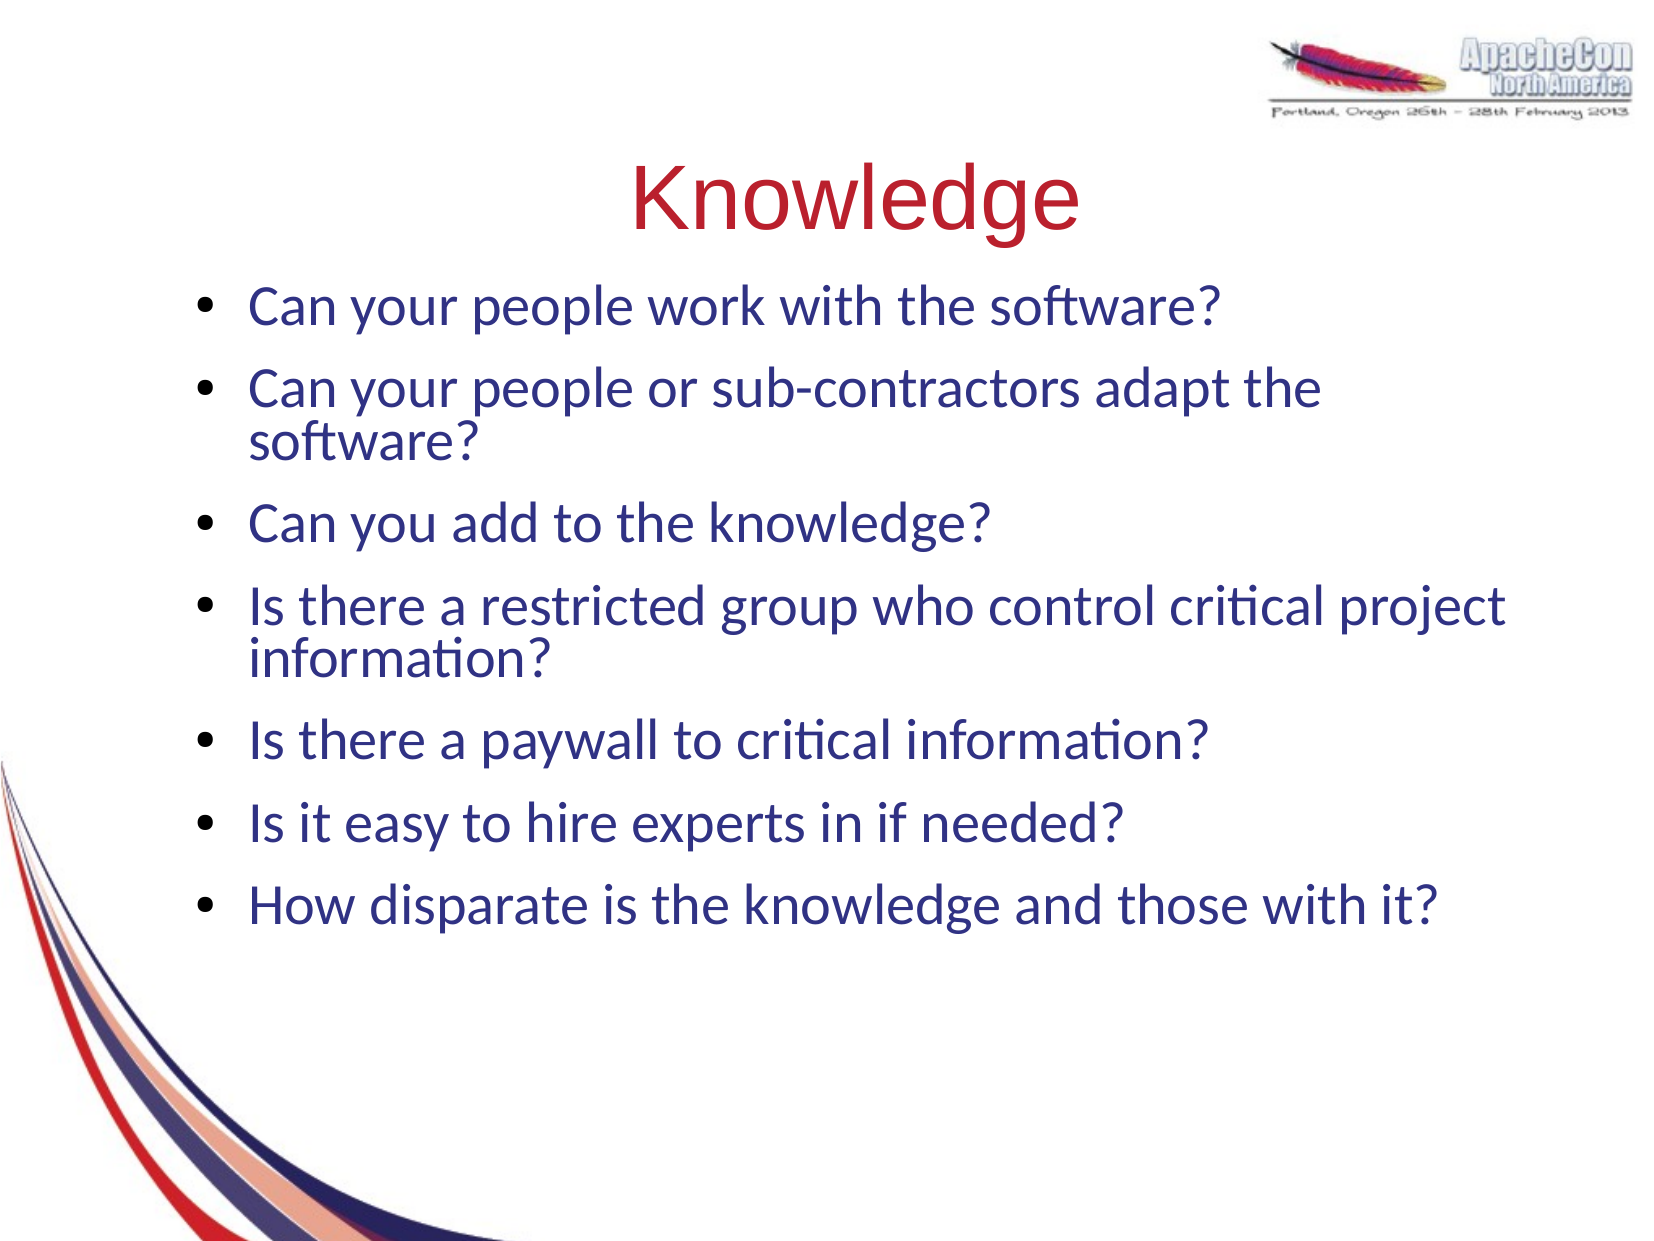

# Knowledge
Can your people work with the software?
Can your people or sub-contractors adapt the software?
Can you add to the knowledge?
Is there a restricted group who control critical project information?
Is there a paywall to critical information?
Is it easy to hire experts in if needed?
How disparate is the knowledge and those with it?